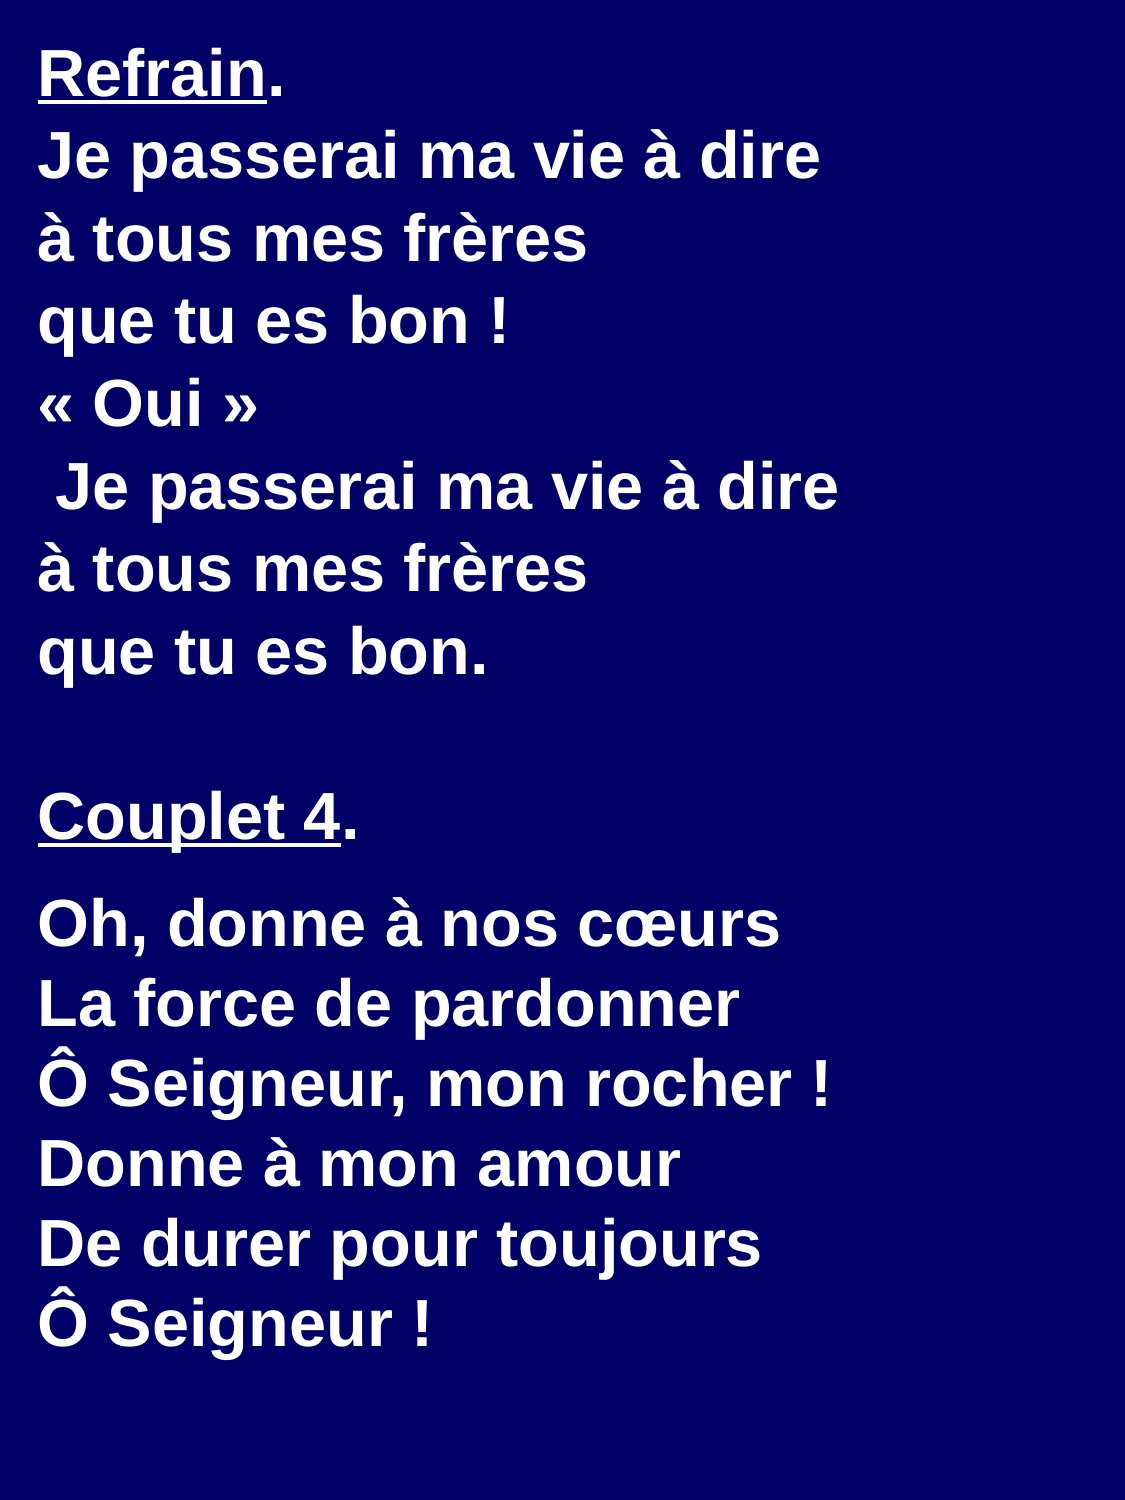

Refrain.
Je passerai ma vie à dire
à tous mes frères
que tu es bon !
« Oui »
 Je passerai ma vie à dire
à tous mes frères
que tu es bon.
Couplet 4.
Oh, donne à nos cœurs
La force de pardonner
Ô Seigneur, mon rocher !
Donne à mon amour
De durer pour toujours
Ô Seigneur !